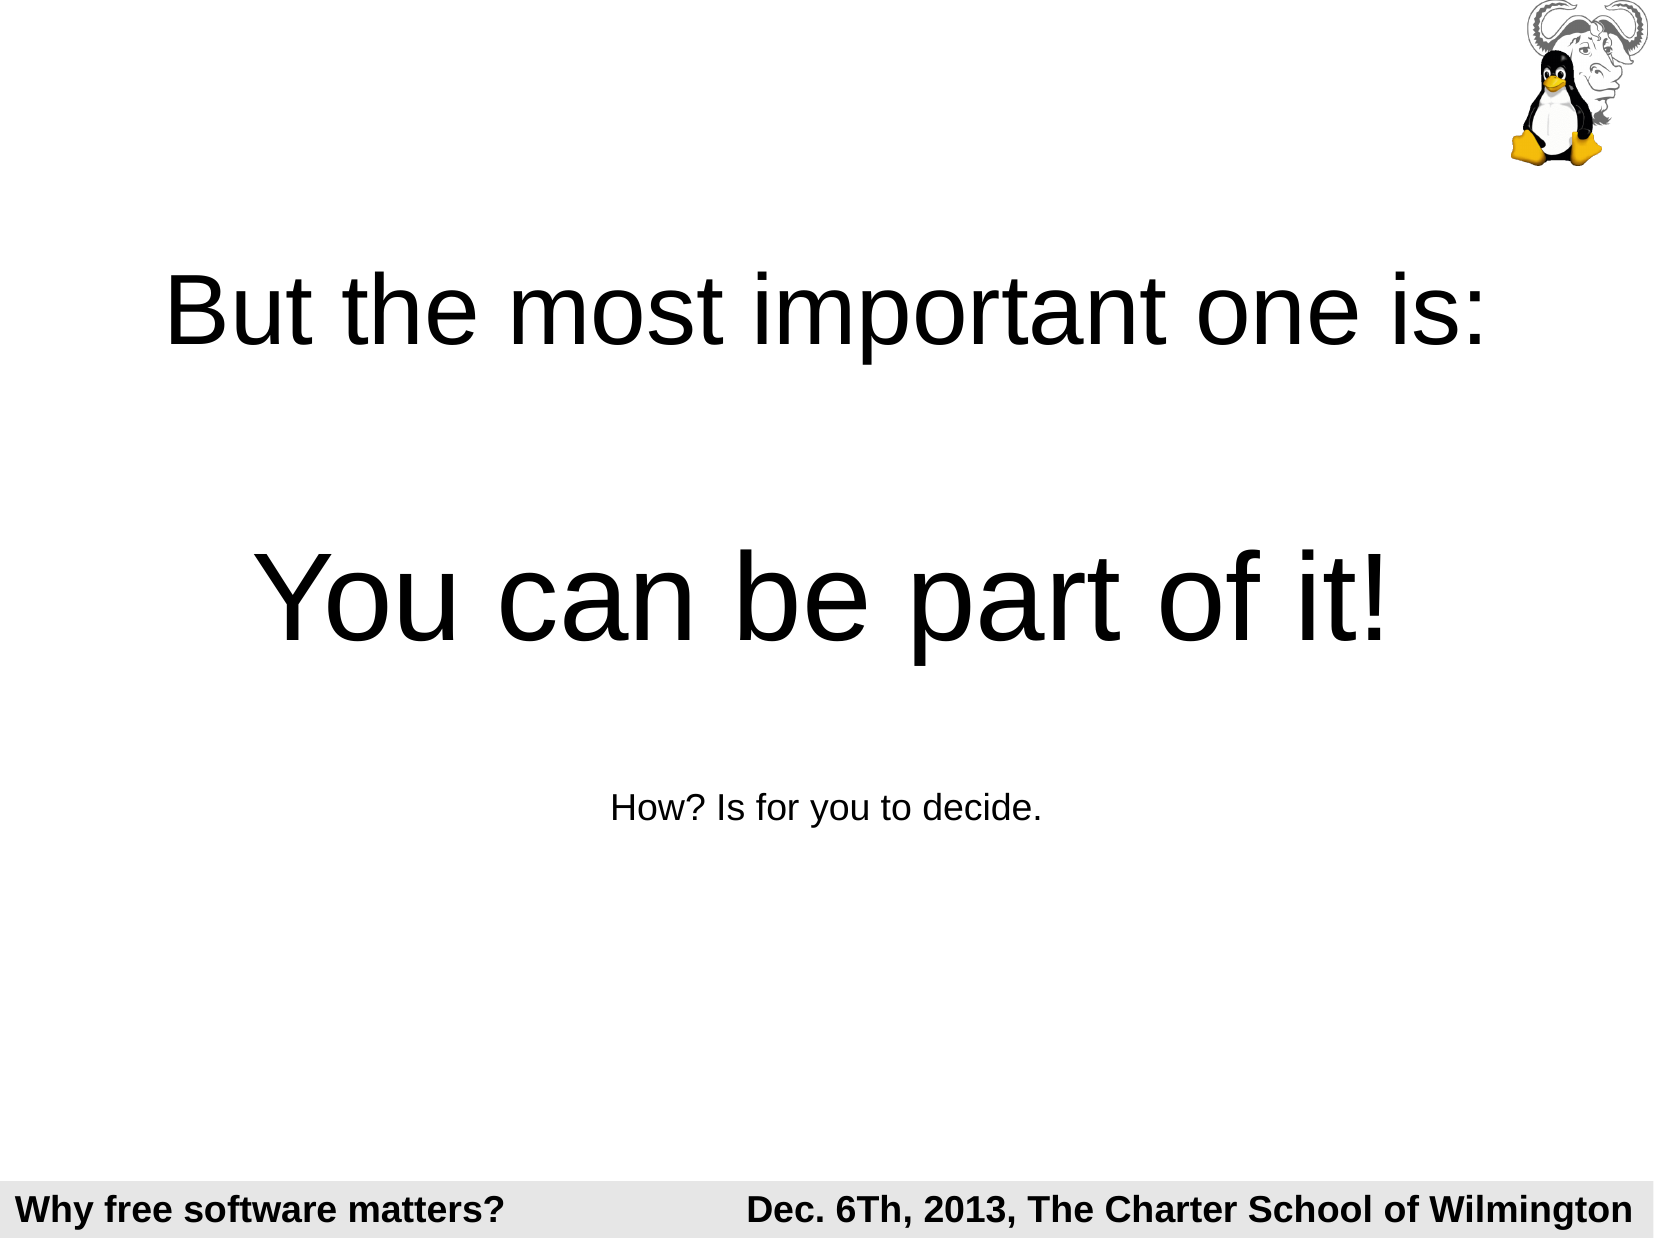

# But the most important one is:
You can be part of it!
How? Is for you to decide.
Why free software matters? Dec. 6Th, 2013, The Charter School of Wilmington